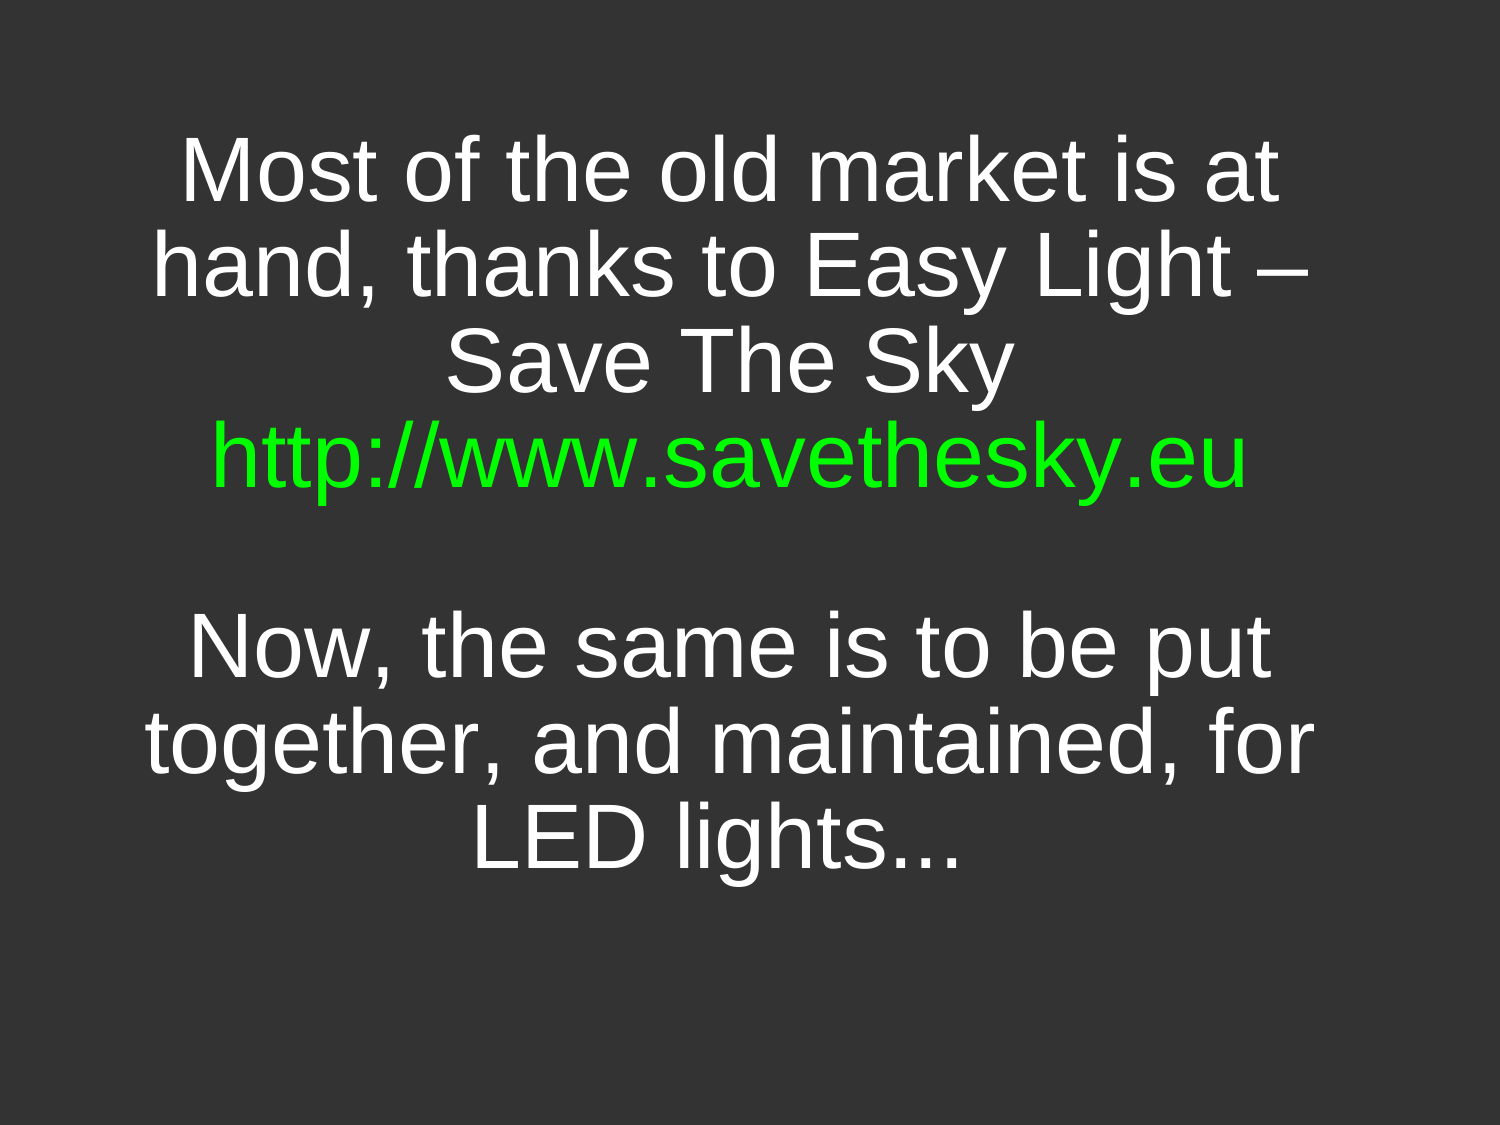

# Most of the old market is at hand, thanks to Easy Light – Save The Sky http://www.savethesky.eu Now, the same is to be put together, and maintained, for LED lights...